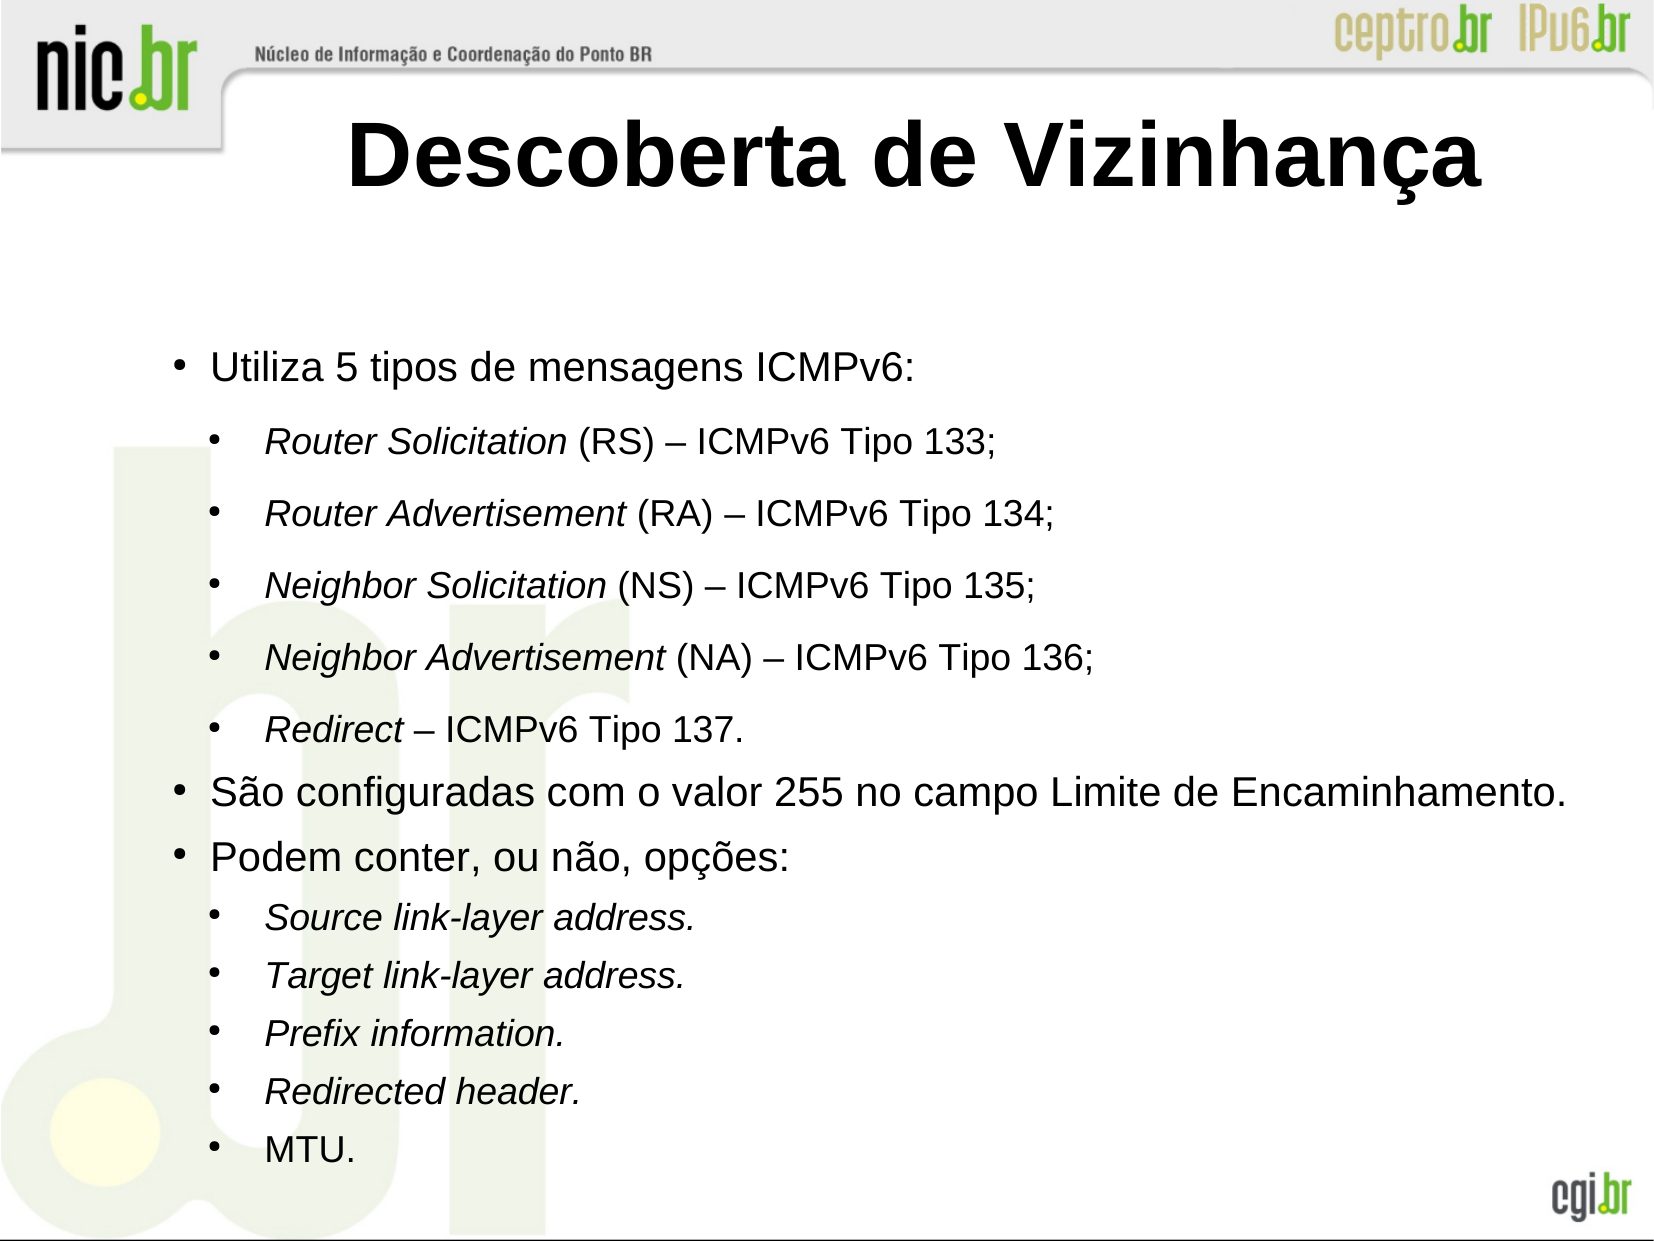

Descoberta de Vizinhança
 Utiliza 5 tipos de mensagens ICMPv6:
 Router Solicitation (RS) – ICMPv6 Tipo 133;
 Router Advertisement (RA) – ICMPv6 Tipo 134;
 Neighbor Solicitation (NS) – ICMPv6 Tipo 135;
 Neighbor Advertisement (NA) – ICMPv6 Tipo 136;
 Redirect – ICMPv6 Tipo 137.
 São configuradas com o valor 255 no campo Limite de Encaminhamento.
 Podem conter, ou não, opções:
 Source link-layer address.
 Target link-layer address.
 Prefix information.
 Redirected header.
 MTU.